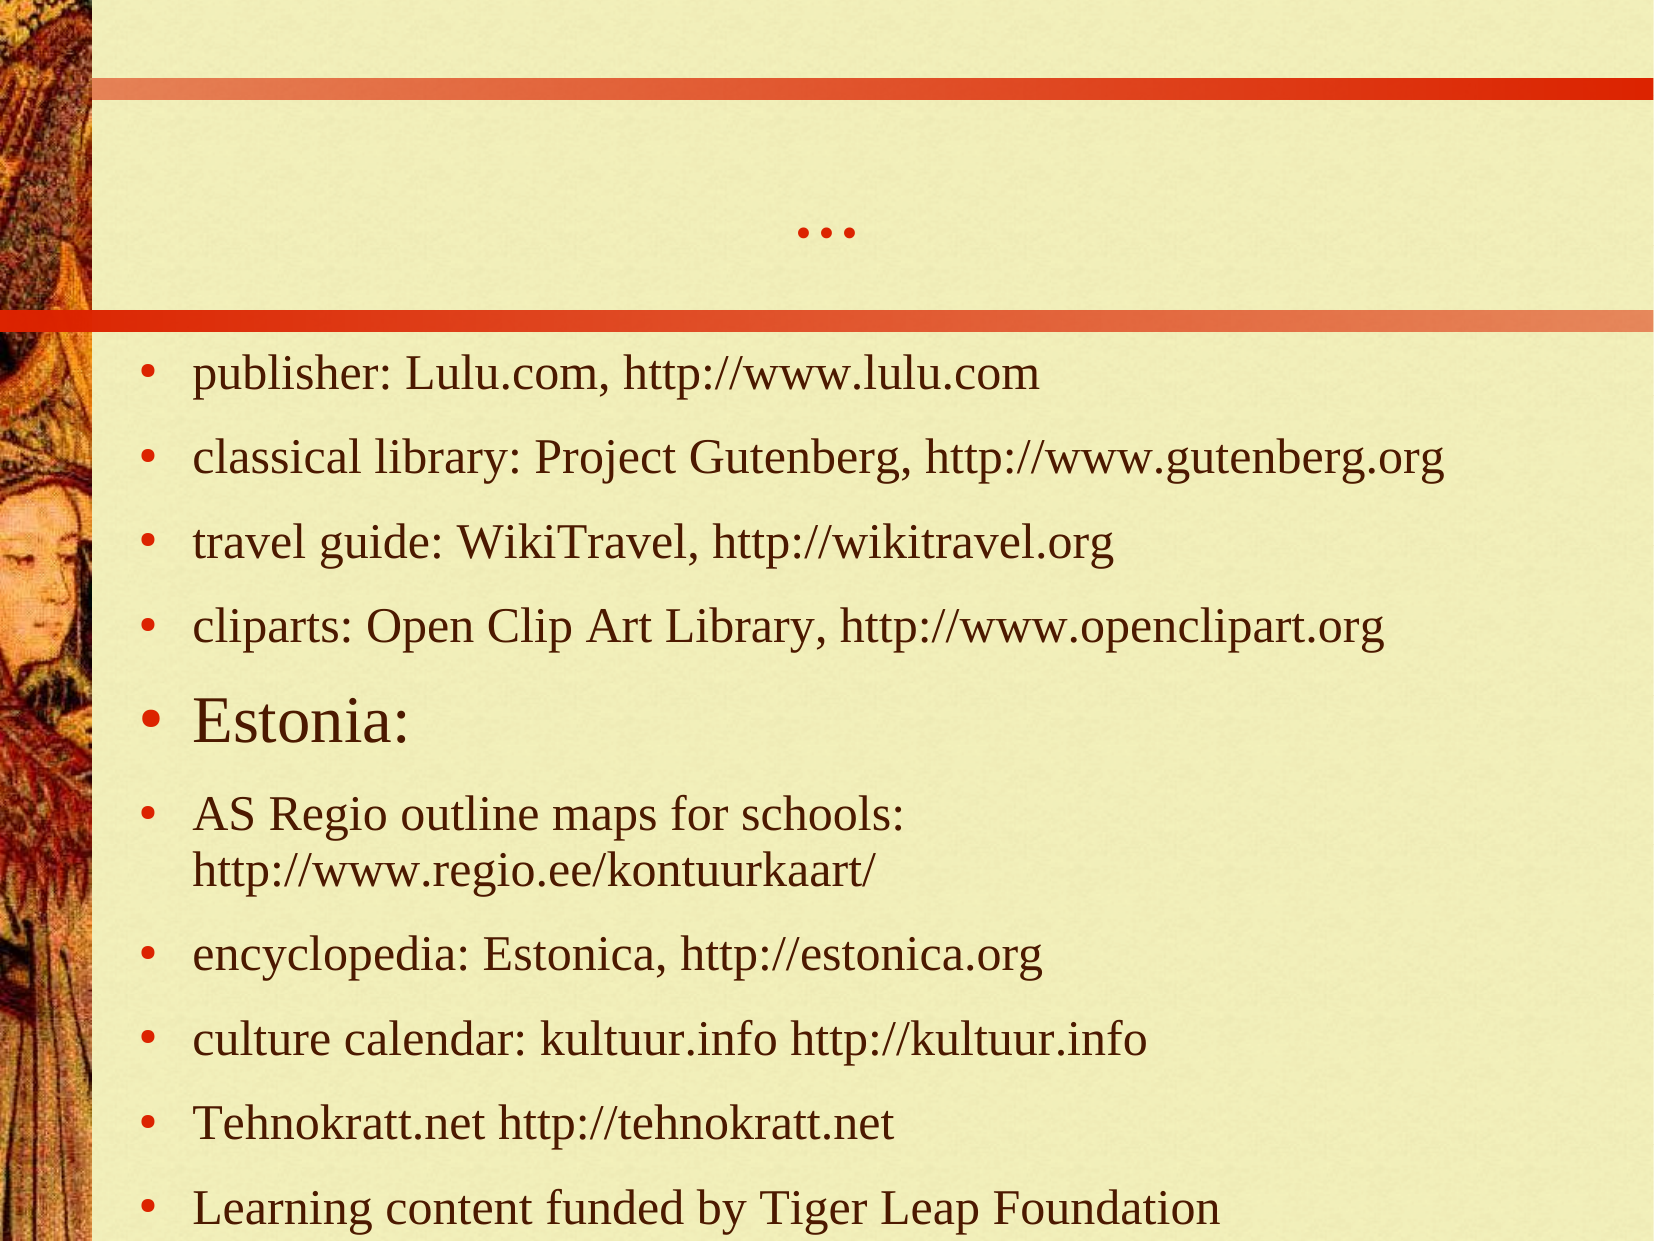

# ...
publisher: Lulu.com, http://www.lulu.com
classical library: Project Gutenberg, http://www.gutenberg.org
travel guide: WikiTravel, http://wikitravel.org
cliparts: Open Clip Art Library, http://www.openclipart.org
Estonia:
AS Regio outline maps for schools: http://www.regio.ee/kontuurkaart/
encyclopedia: Estonica, http://estonica.org
culture calendar: kultuur.info http://kultuur.info
Tehnokratt.net http://tehnokratt.net
Learning content funded by Tiger Leap Foundation